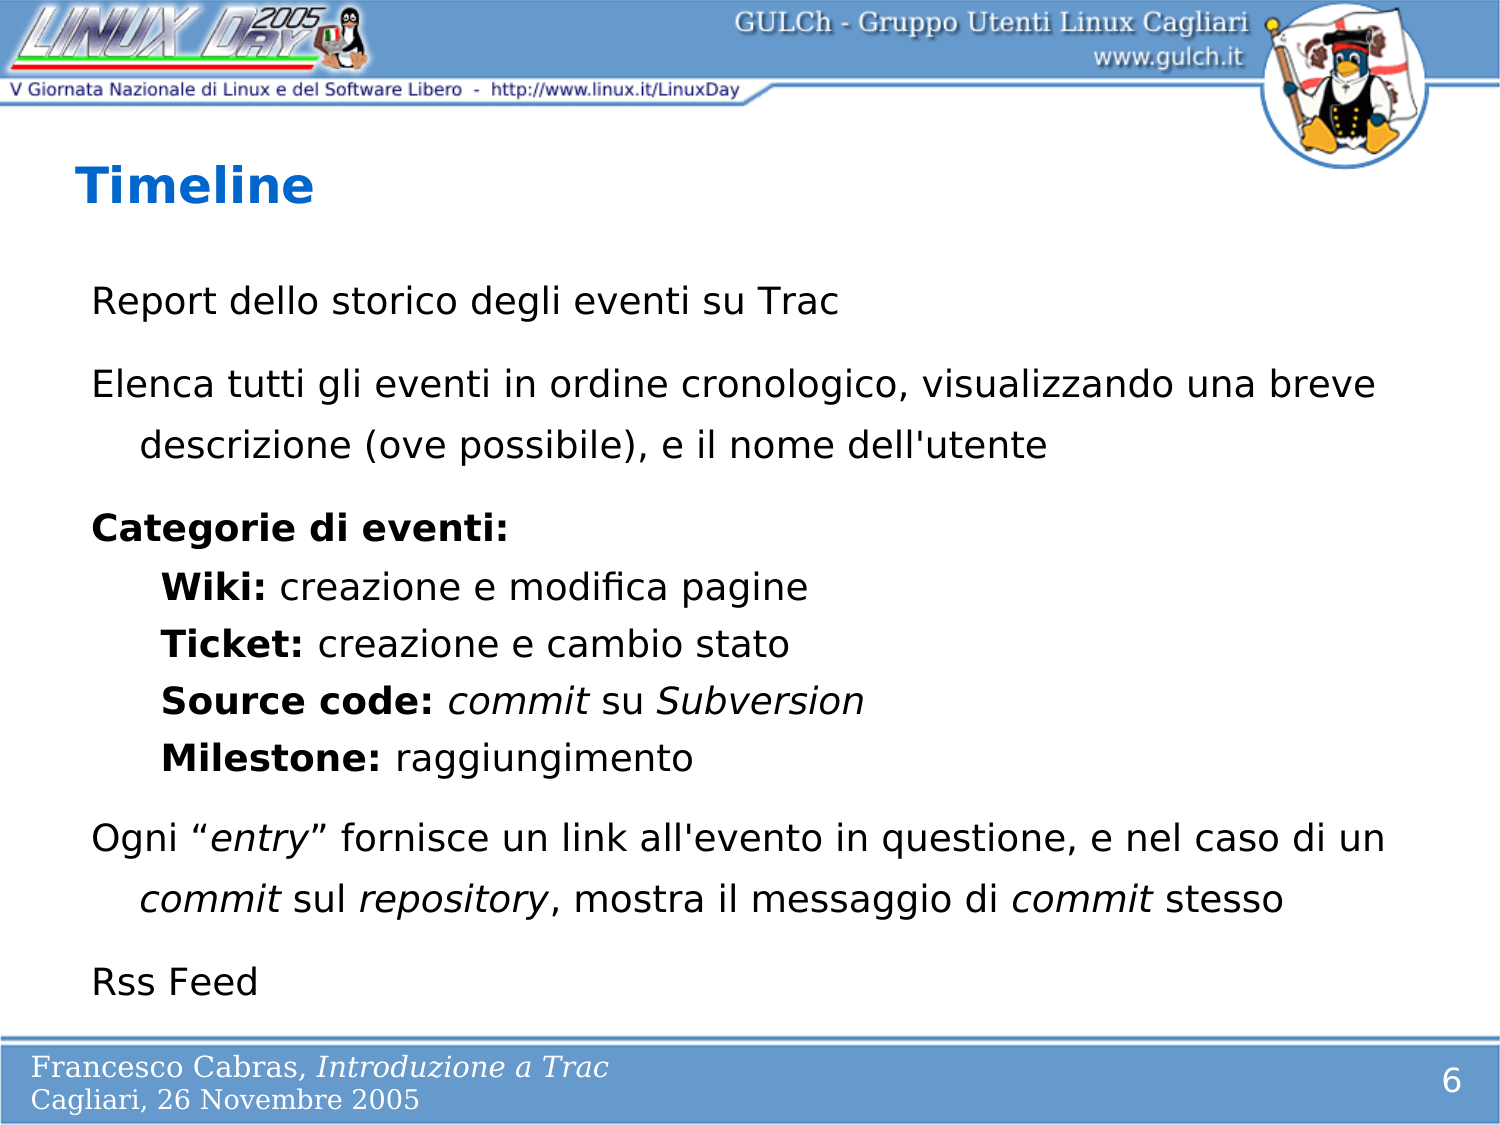

# Timeline
Report dello storico degli eventi su Trac
Elenca tutti gli eventi in ordine cronologico, visualizzando una breve descrizione (ove possibile), e il nome dell'utente
Categorie di eventi:
Wiki: creazione e modifica pagine
Ticket: creazione e cambio stato
Source code: commit su Subversion
Milestone: raggiungimento
Ogni “entry” fornisce un link all'evento in questione, e nel caso di un commit sul repository, mostra il messaggio di commit stesso
Rss Feed